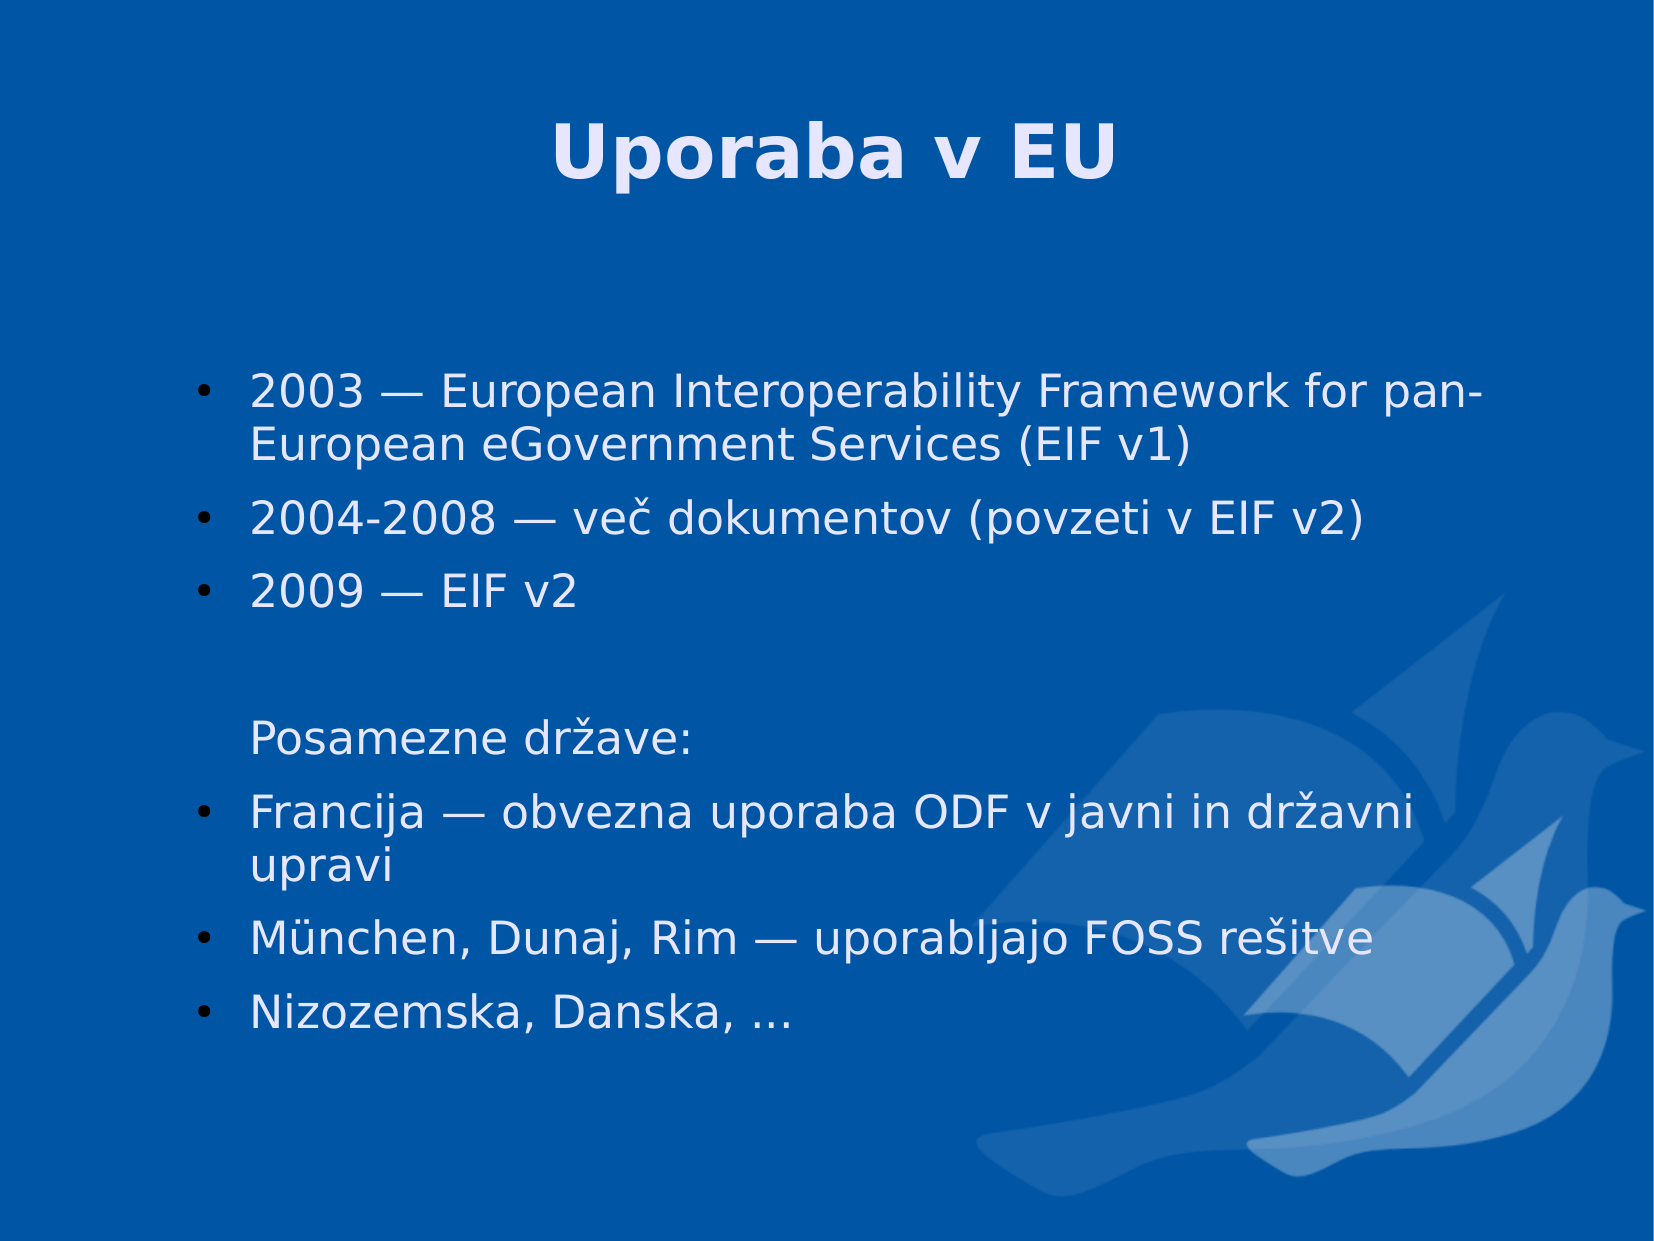

# Uporaba v EU
2003 — European Interoperability Framework for pan-European eGovernment Services (EIF v1)
2004-2008 — več dokumentov (povzeti v EIF v2)
2009 — EIF v2
Posamezne države:
Francija — obvezna uporaba ODF v javni in državni upravi
München, Dunaj, Rim — uporabljajo FOSS rešitve
Nizozemska, Danska, ...